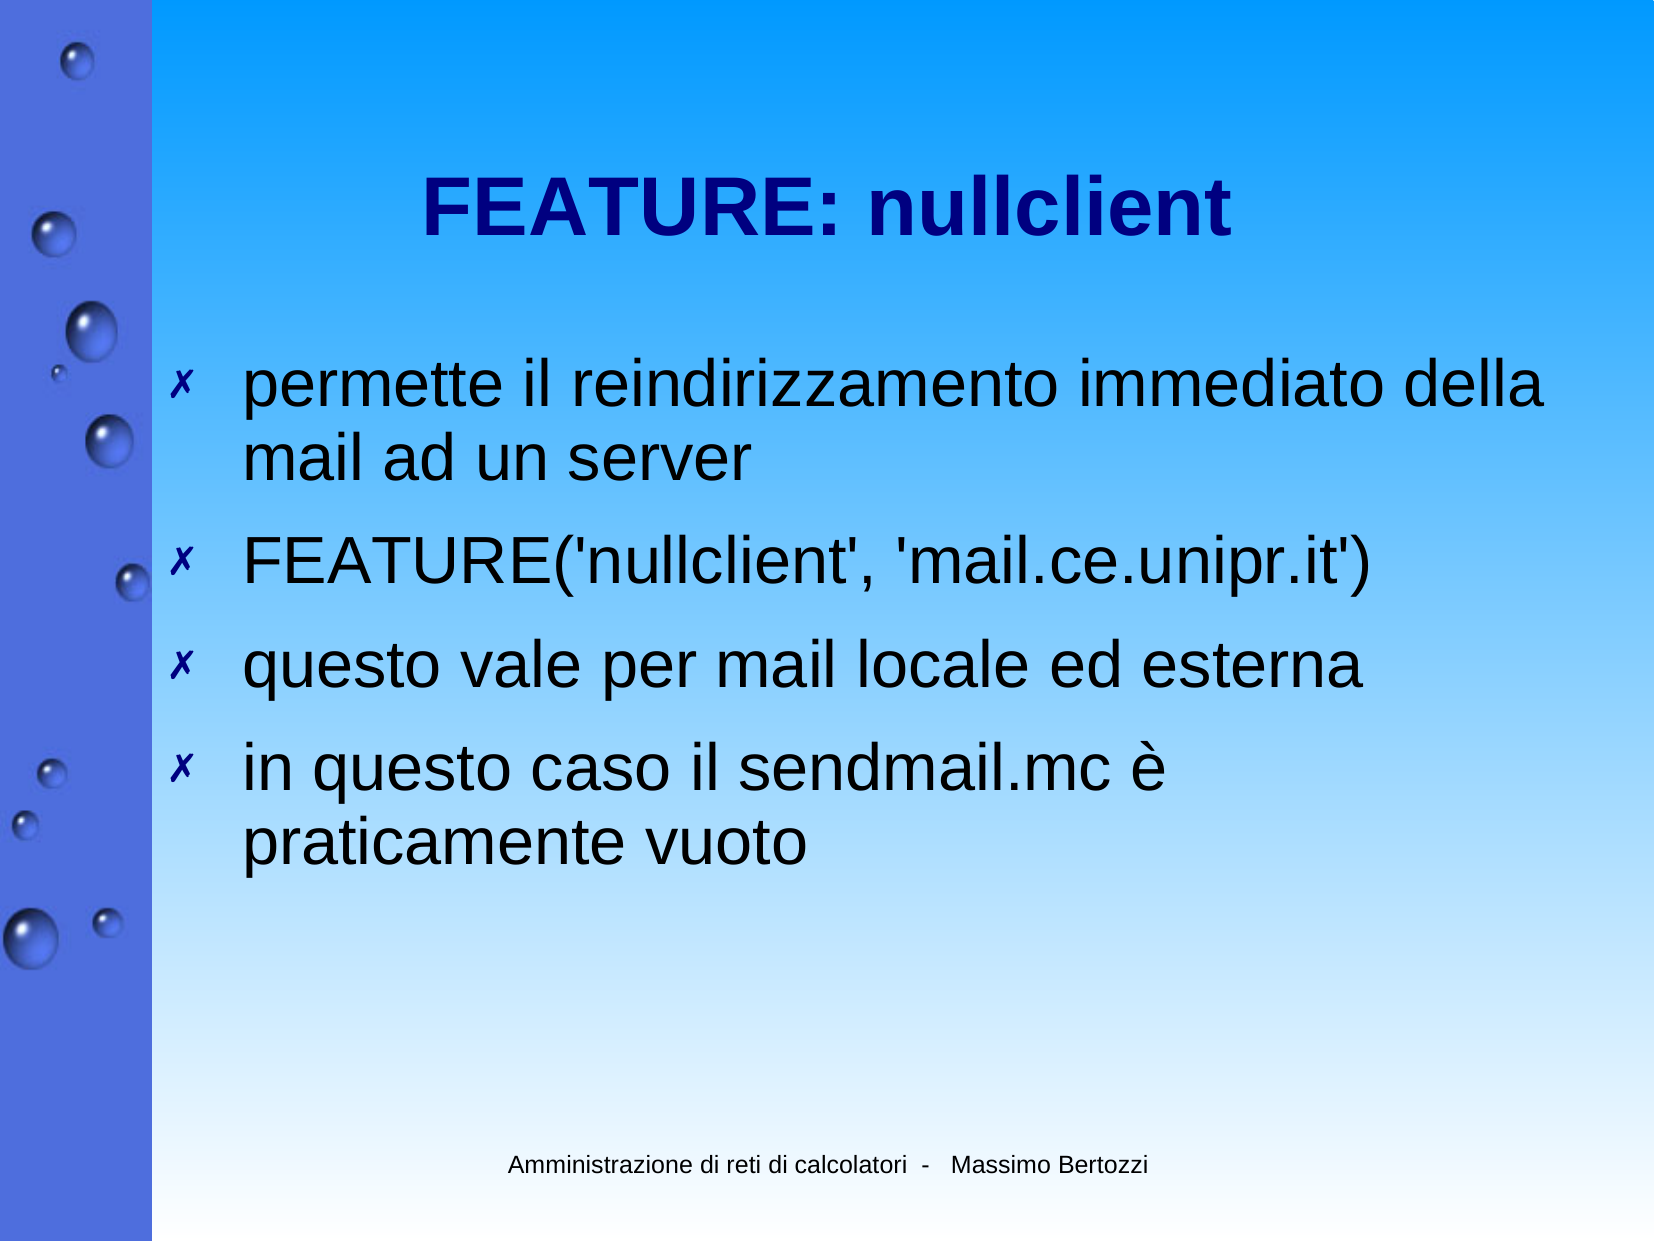

# FEATURE: nullclient
permette il reindirizzamento immediato della mail ad un server
FEATURE('nullclient', 'mail.ce.unipr.it')
questo vale per mail locale ed esterna
in questo caso il sendmail.mc è praticamente vuoto